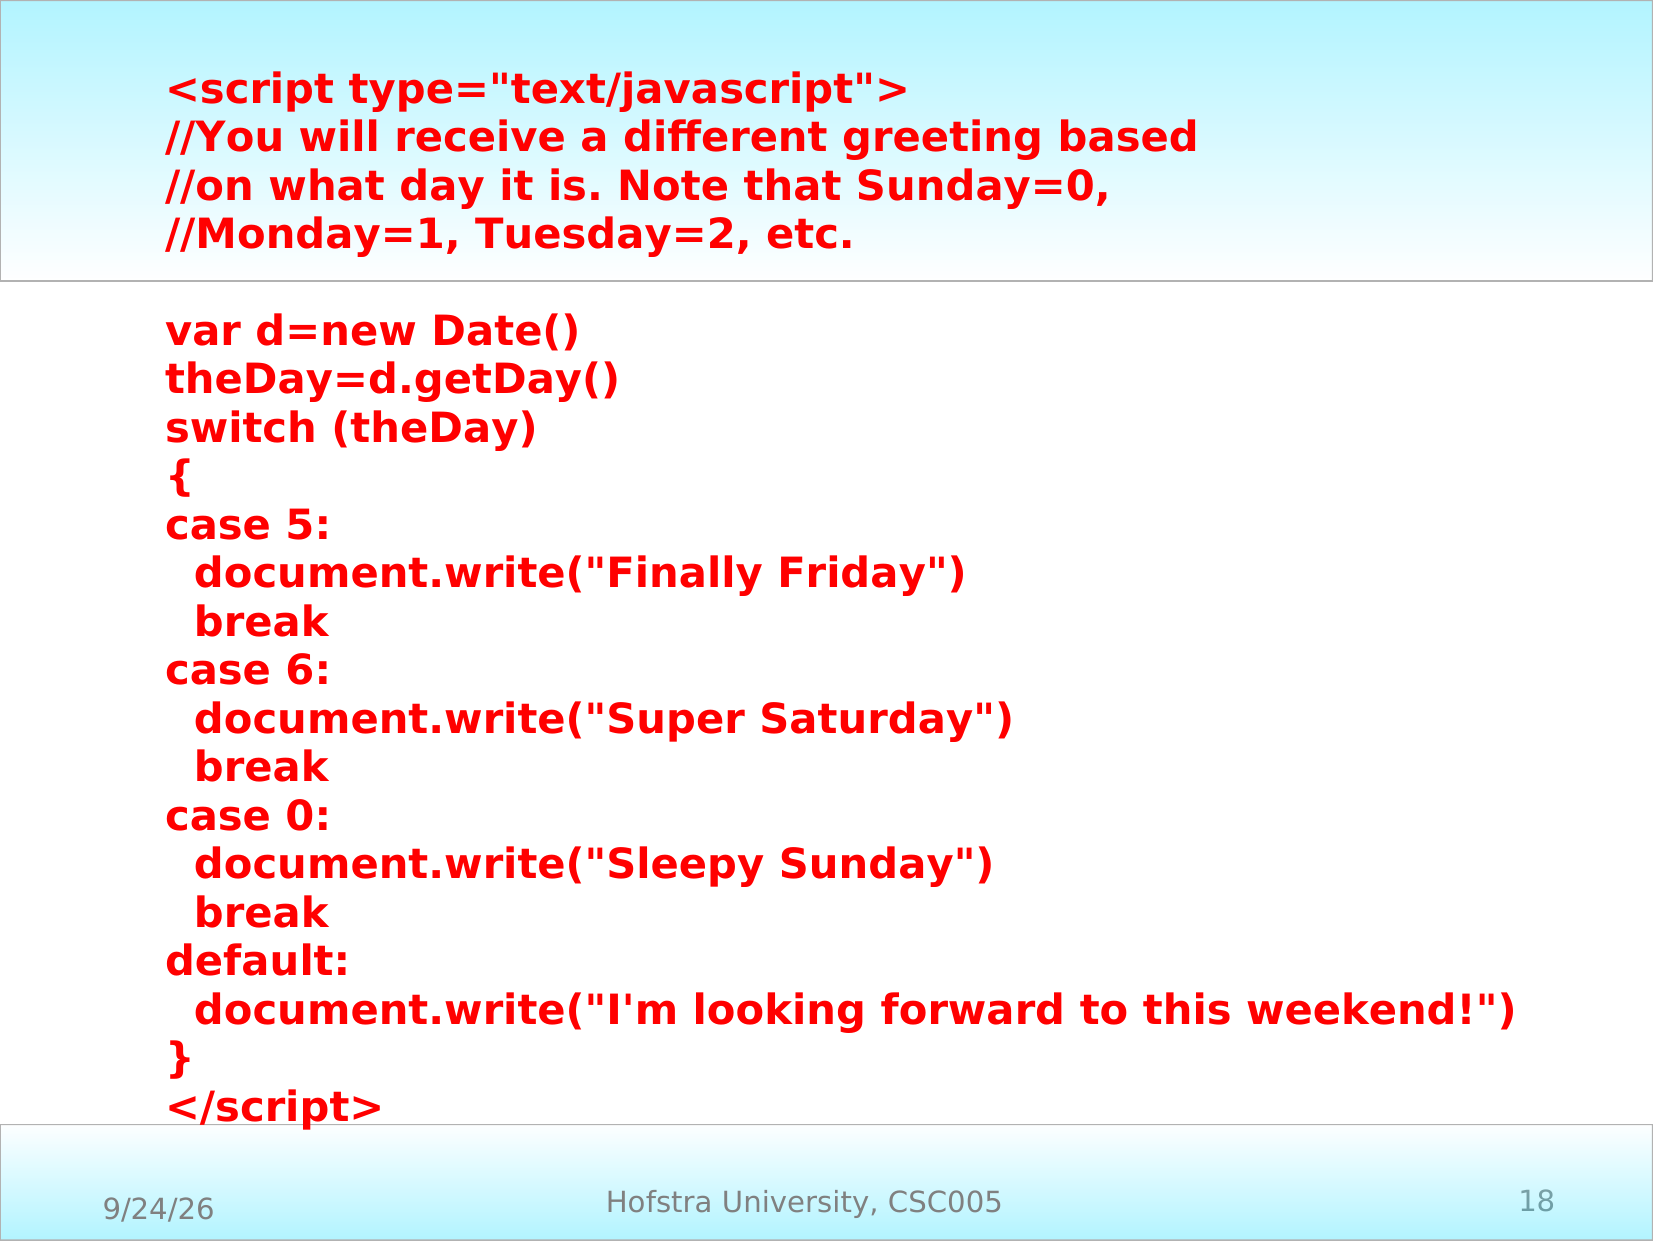

<script type="text/javascript">
//You will receive a different greeting based
//on what day it is. Note that Sunday=0,
//Monday=1, Tuesday=2, etc.
var d=new Date()
theDay=d.getDay()
switch (theDay)
{
case 5:
 document.write("Finally Friday")
 break
case 6:
 document.write("Super Saturday")
 break
case 0:
 document.write("Sleepy Sunday")
 break
default:
 document.write("I'm looking forward to this weekend!")
}
</script>
18
Hofstra University, CSC005